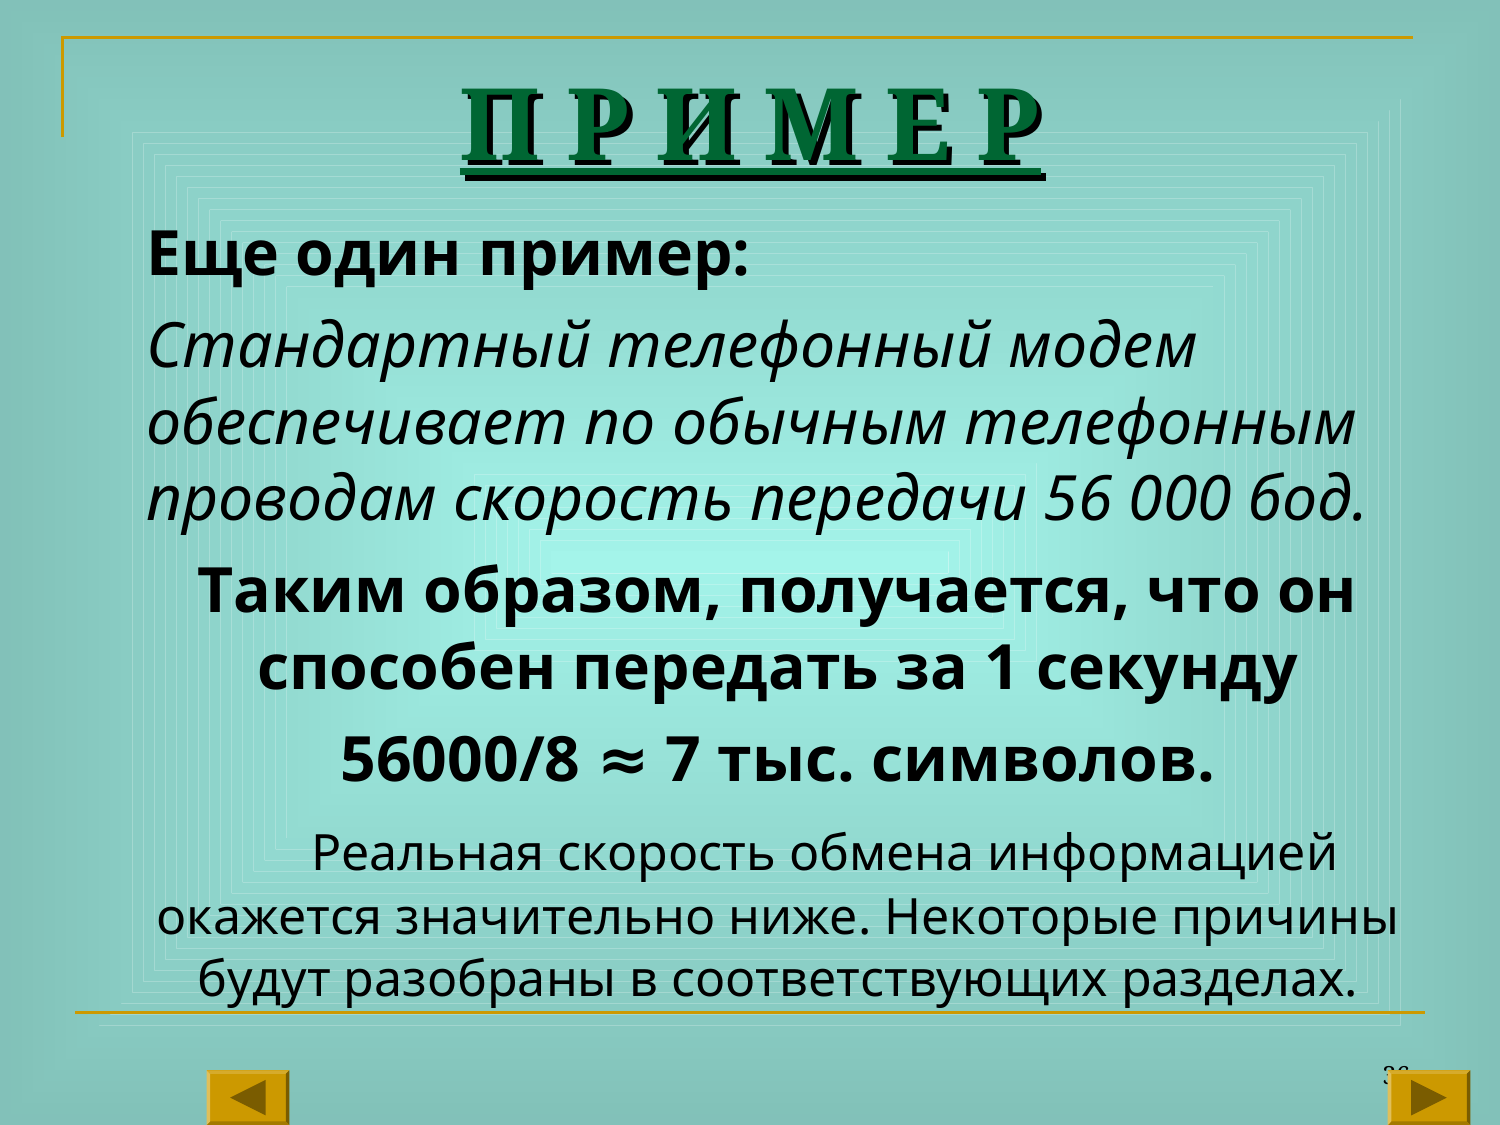

# П Р И М Е Р
	Еще один пример:
	Стандартный телефонный модем обеспечивает по обычным телефонным проводам скорость передачи 56 000 бод.
	Таким образом, получается, что он способен передать за 1 секунду
	56000/8 ≈ 7 тыс. символов.
		Реальная скорость обмена информацией окажется значительно ниже. Некоторые причины будут разобраны в соответствующих разделах.
36